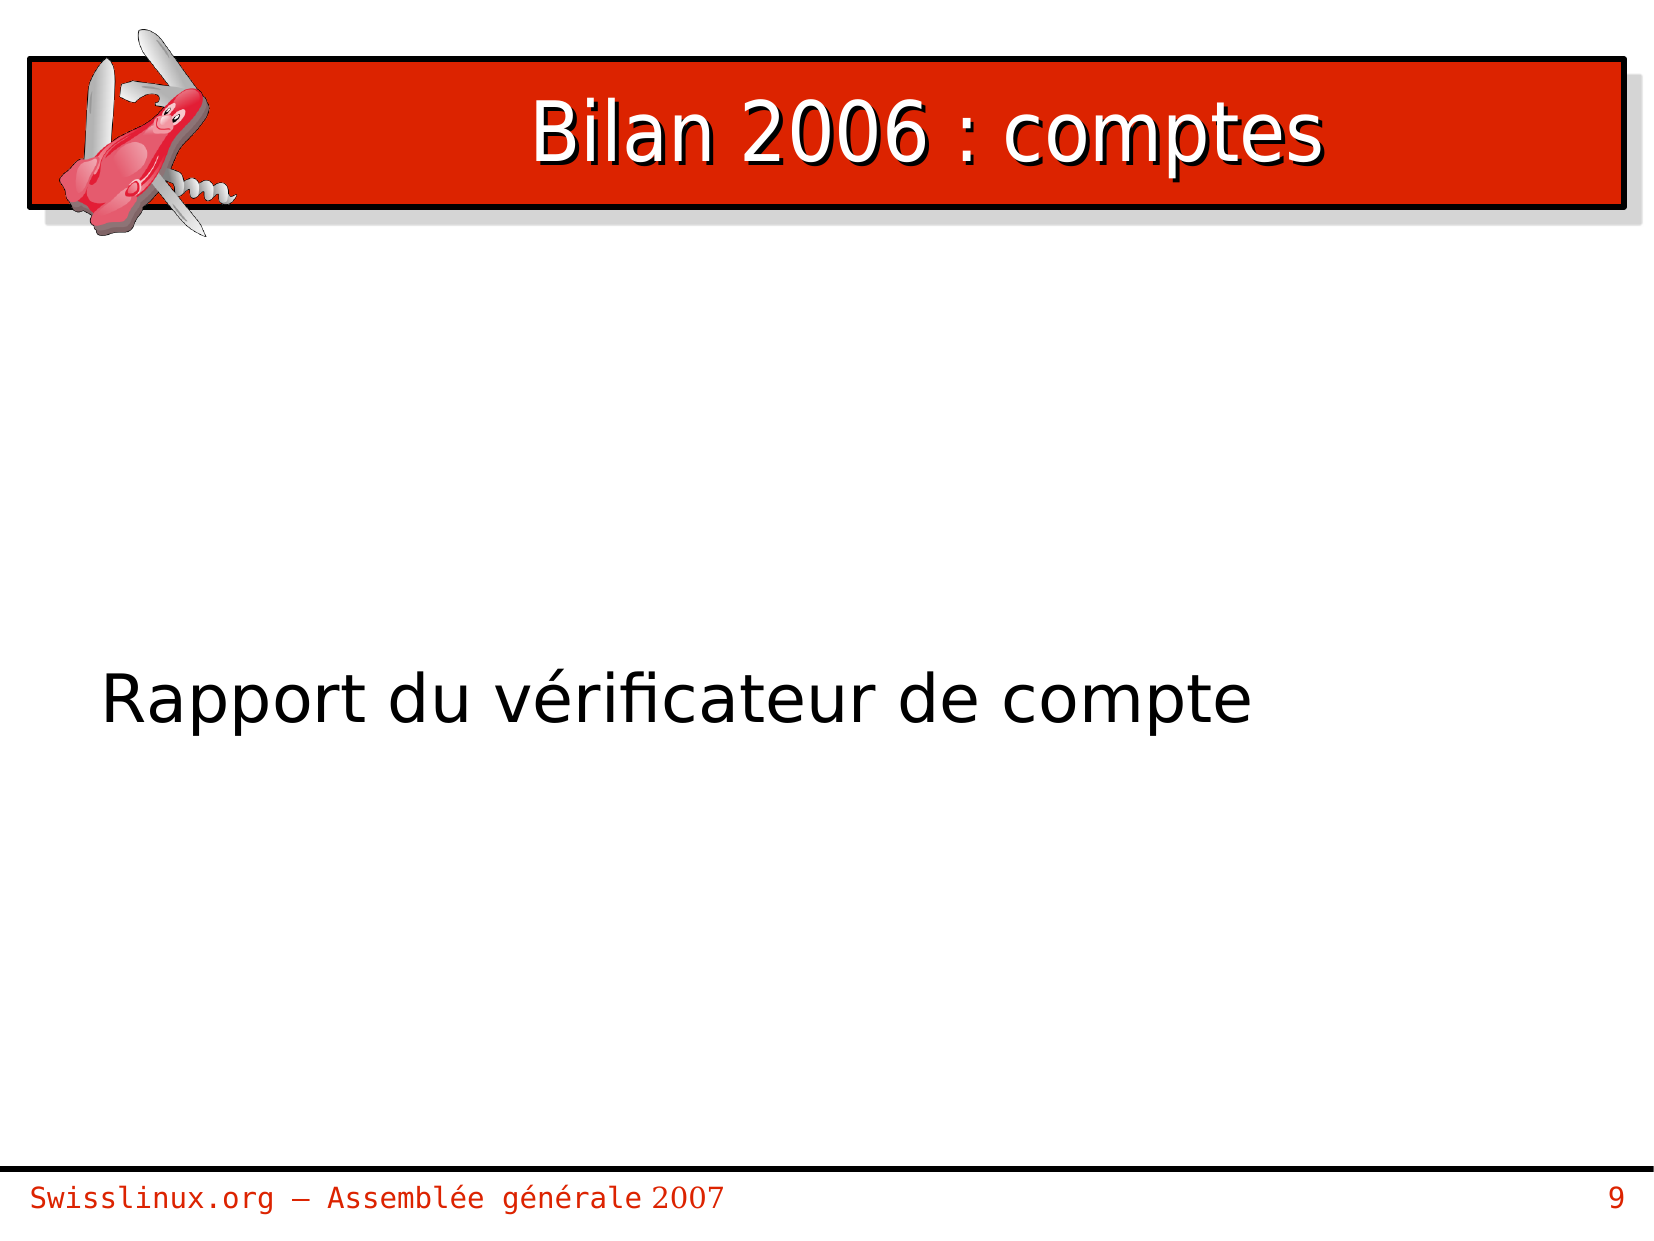

# Bilan 2006 : comptes
Rapport du vérificateur de compte
26 Janvier 2007
9